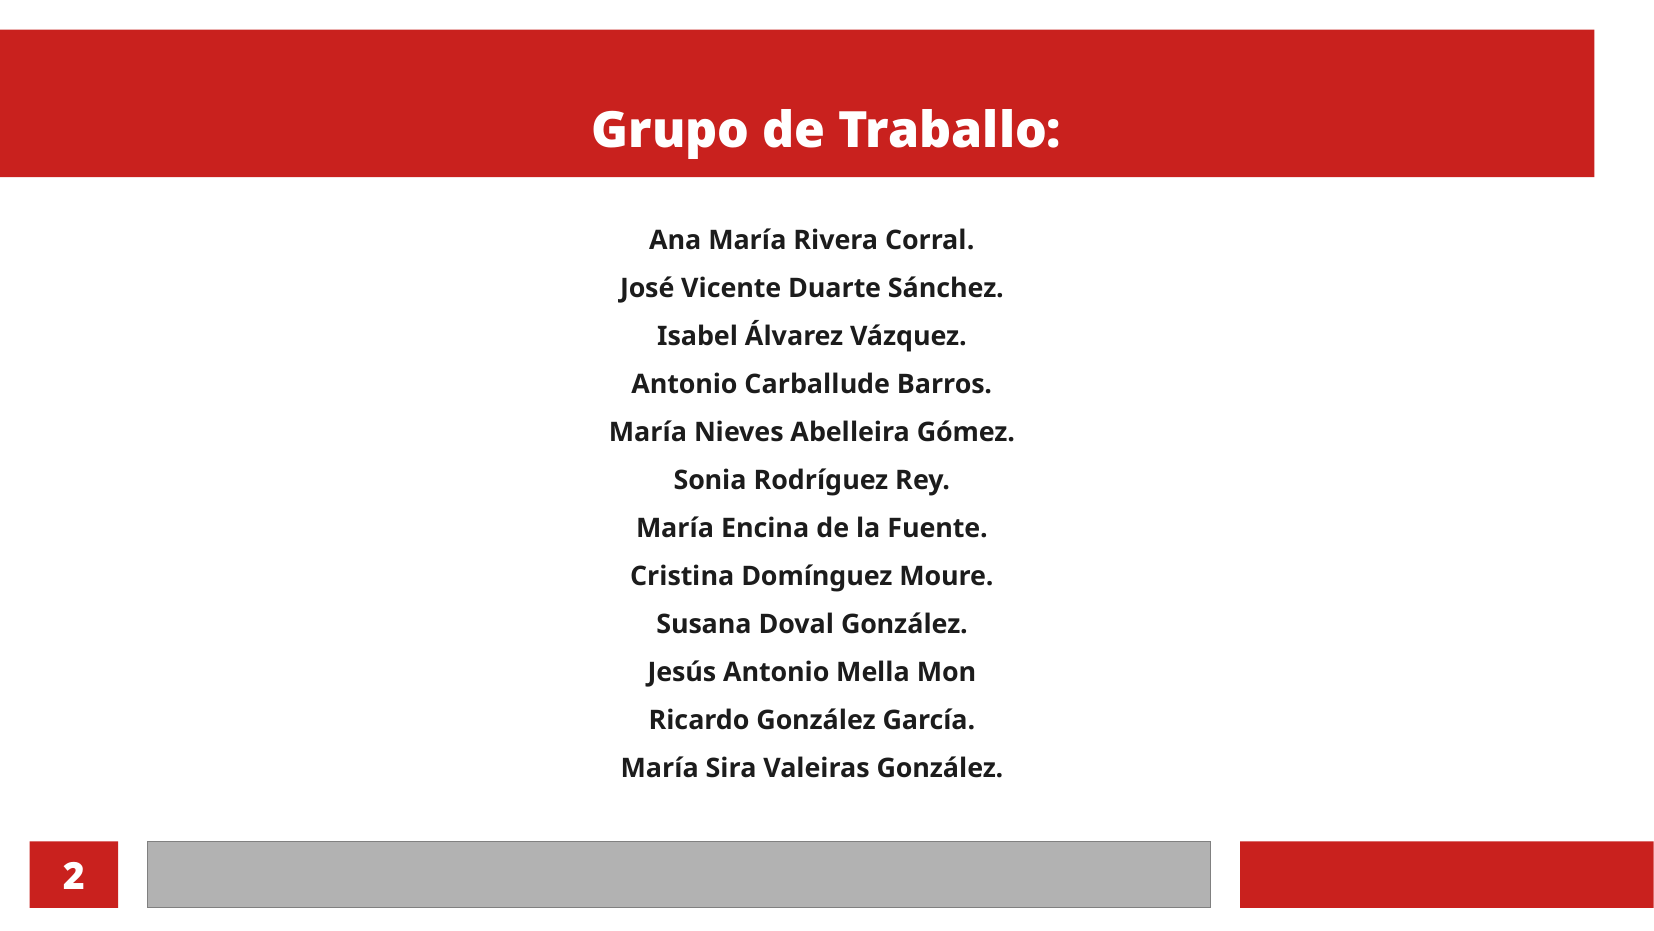

# Grupo de Traballo:
Ana María Rivera Corral.
José Vicente Duarte Sánchez.
Isabel Álvarez Vázquez.
Antonio Carballude Barros.
María Nieves Abelleira Gómez.
Sonia Rodríguez Rey.
María Encina de la Fuente.
Cristina Domínguez Moure.
Susana Doval González.
Jesús Antonio Mella Mon
Ricardo González García.
María Sira Valeiras González.
2